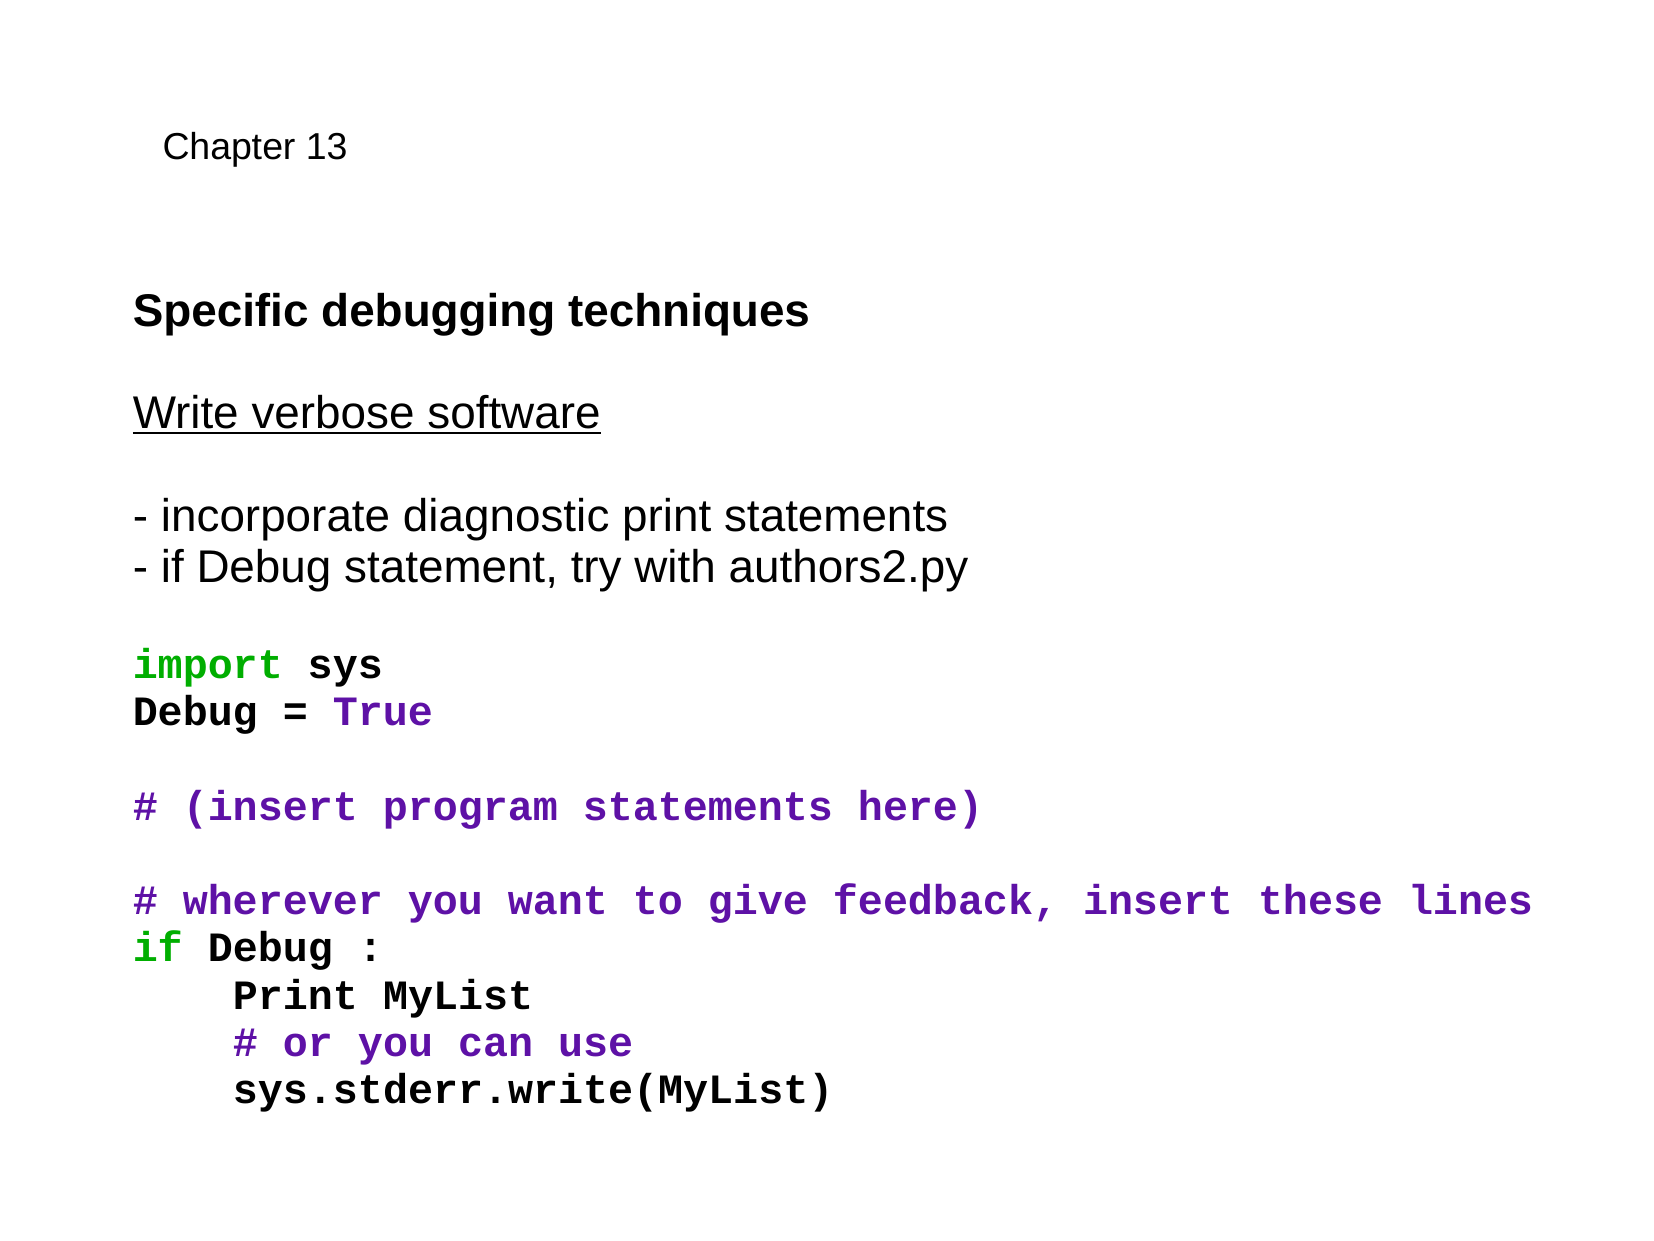

Chapter 13
Specific debugging techniques
Write verbose software
- incorporate diagnostic print statements
- if Debug statement, try with authors2.py
import sys
Debug = True
# (insert program statements here)
# wherever you want to give feedback, insert these lines
if Debug :
 Print MyList
 # or you can use
 sys.stderr.write(MyList)